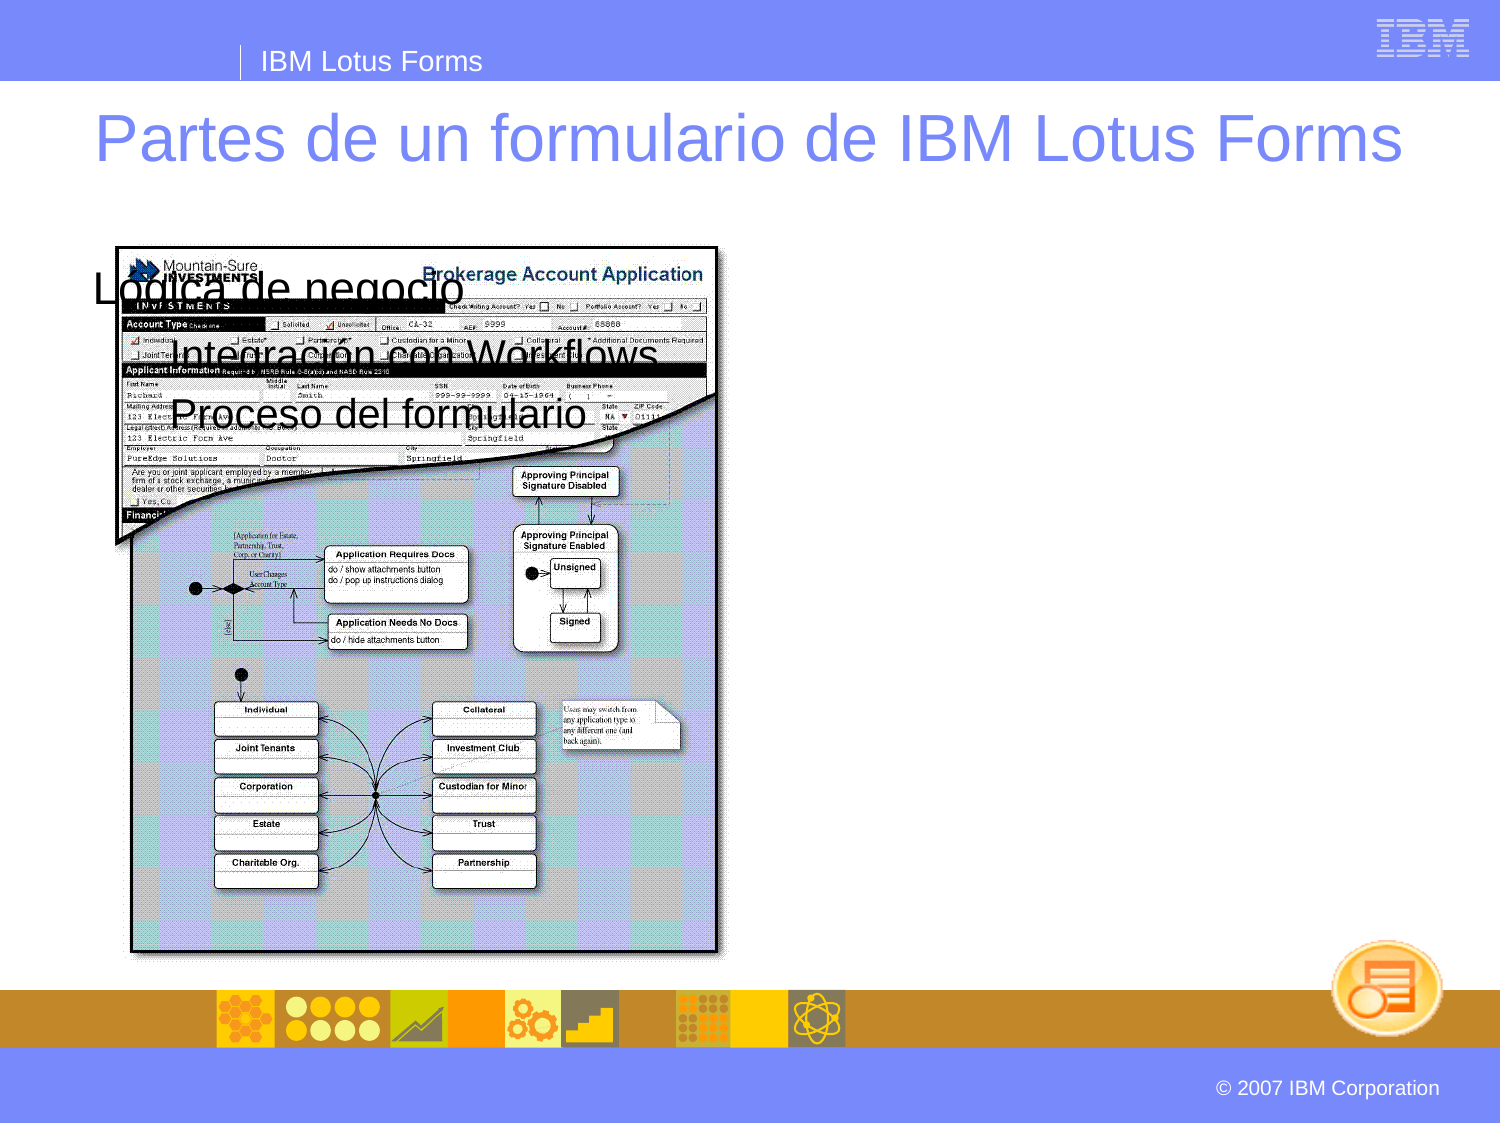

# Partes de un formulario de IBM Lotus Forms
Lógica de negocio
Integración con Workflows
Proceso del formulario
7